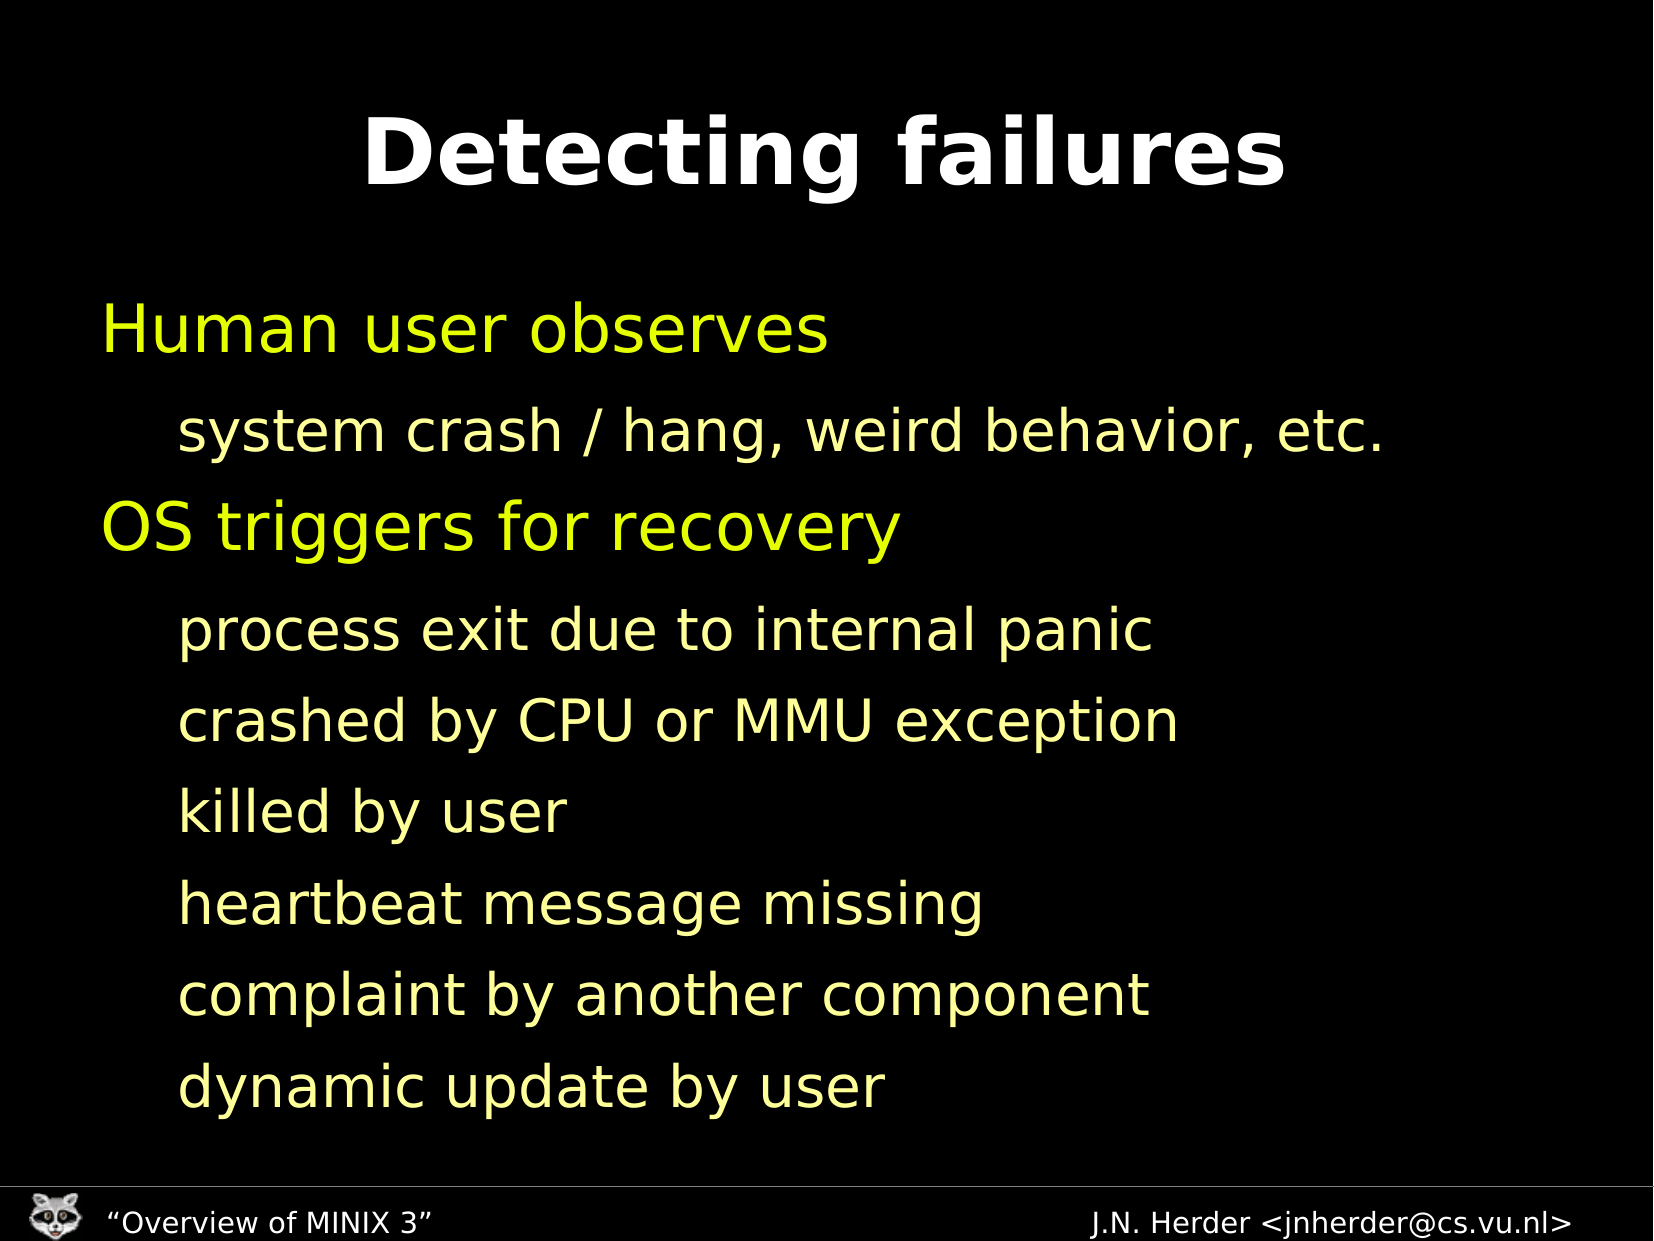

# Detecting failures
Human user observes
system crash / hang, weird behavior, etc.
OS triggers for recovery
process exit due to internal panic
crashed by CPU or MMU exception
killed by user
heartbeat message missing
complaint by another component
dynamic update by user